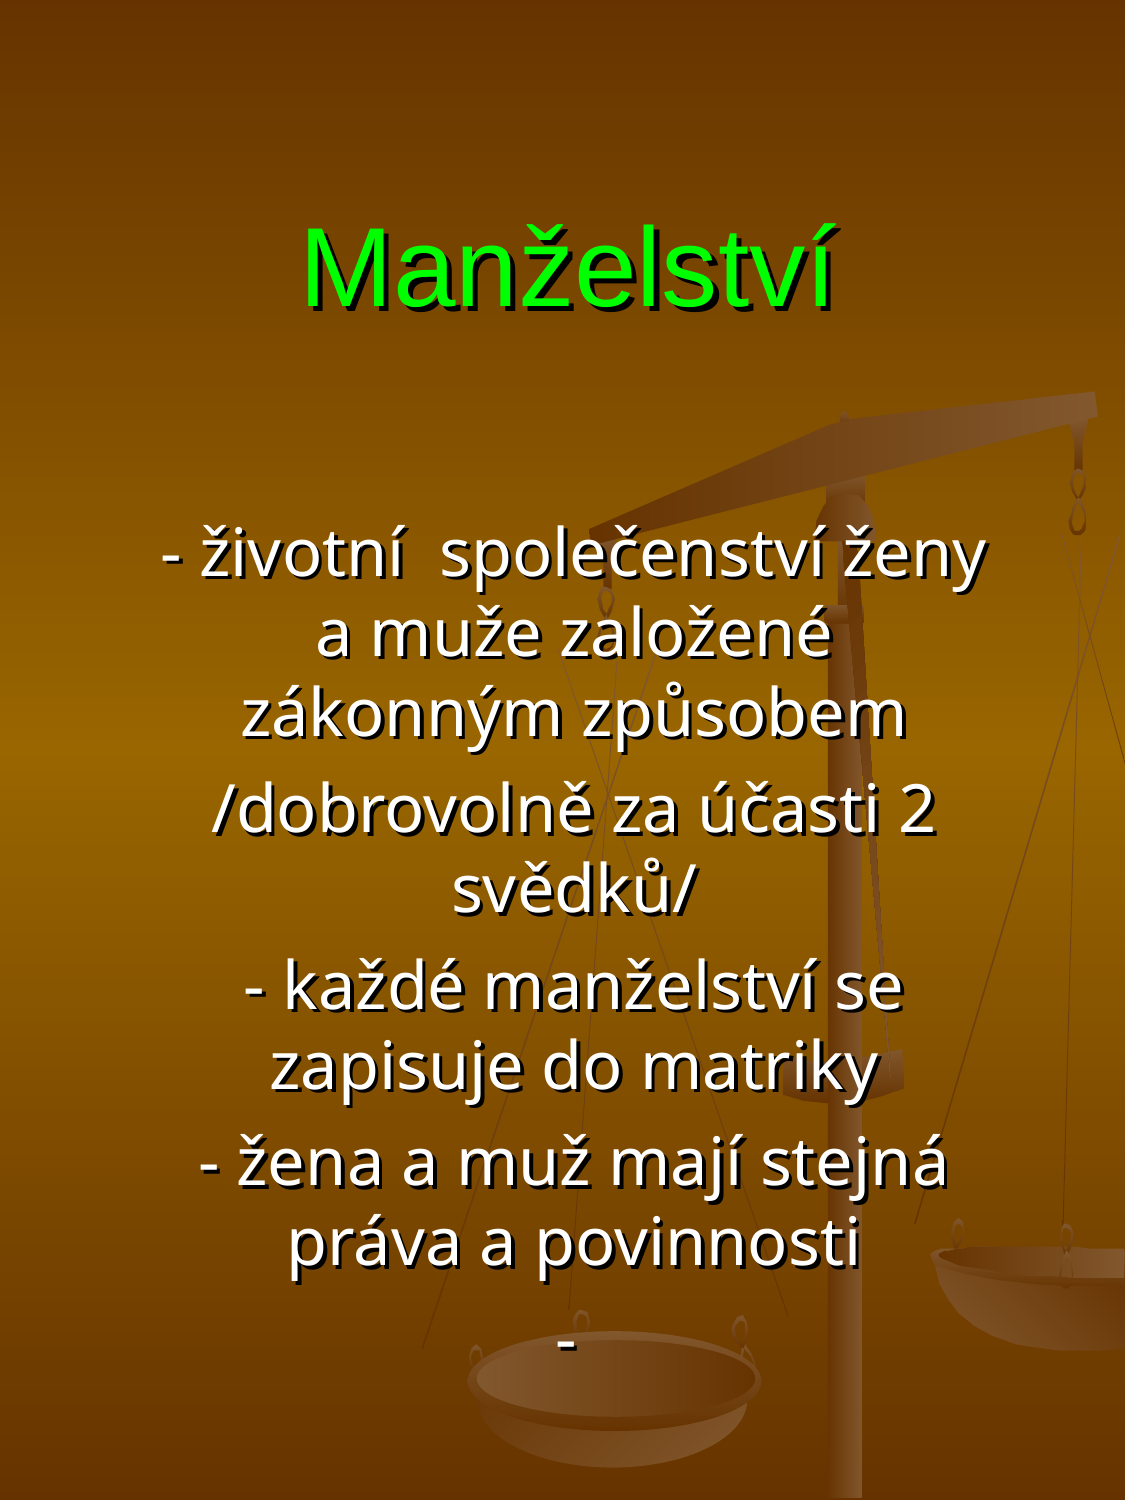

# Manželství
- životní společenství ženy a muže založené zákonným způsobem
/dobrovolně za účasti 2 svědků/
- každé manželství se zapisuje do matriky
- žena a muž mají stejná práva a povinnosti
-